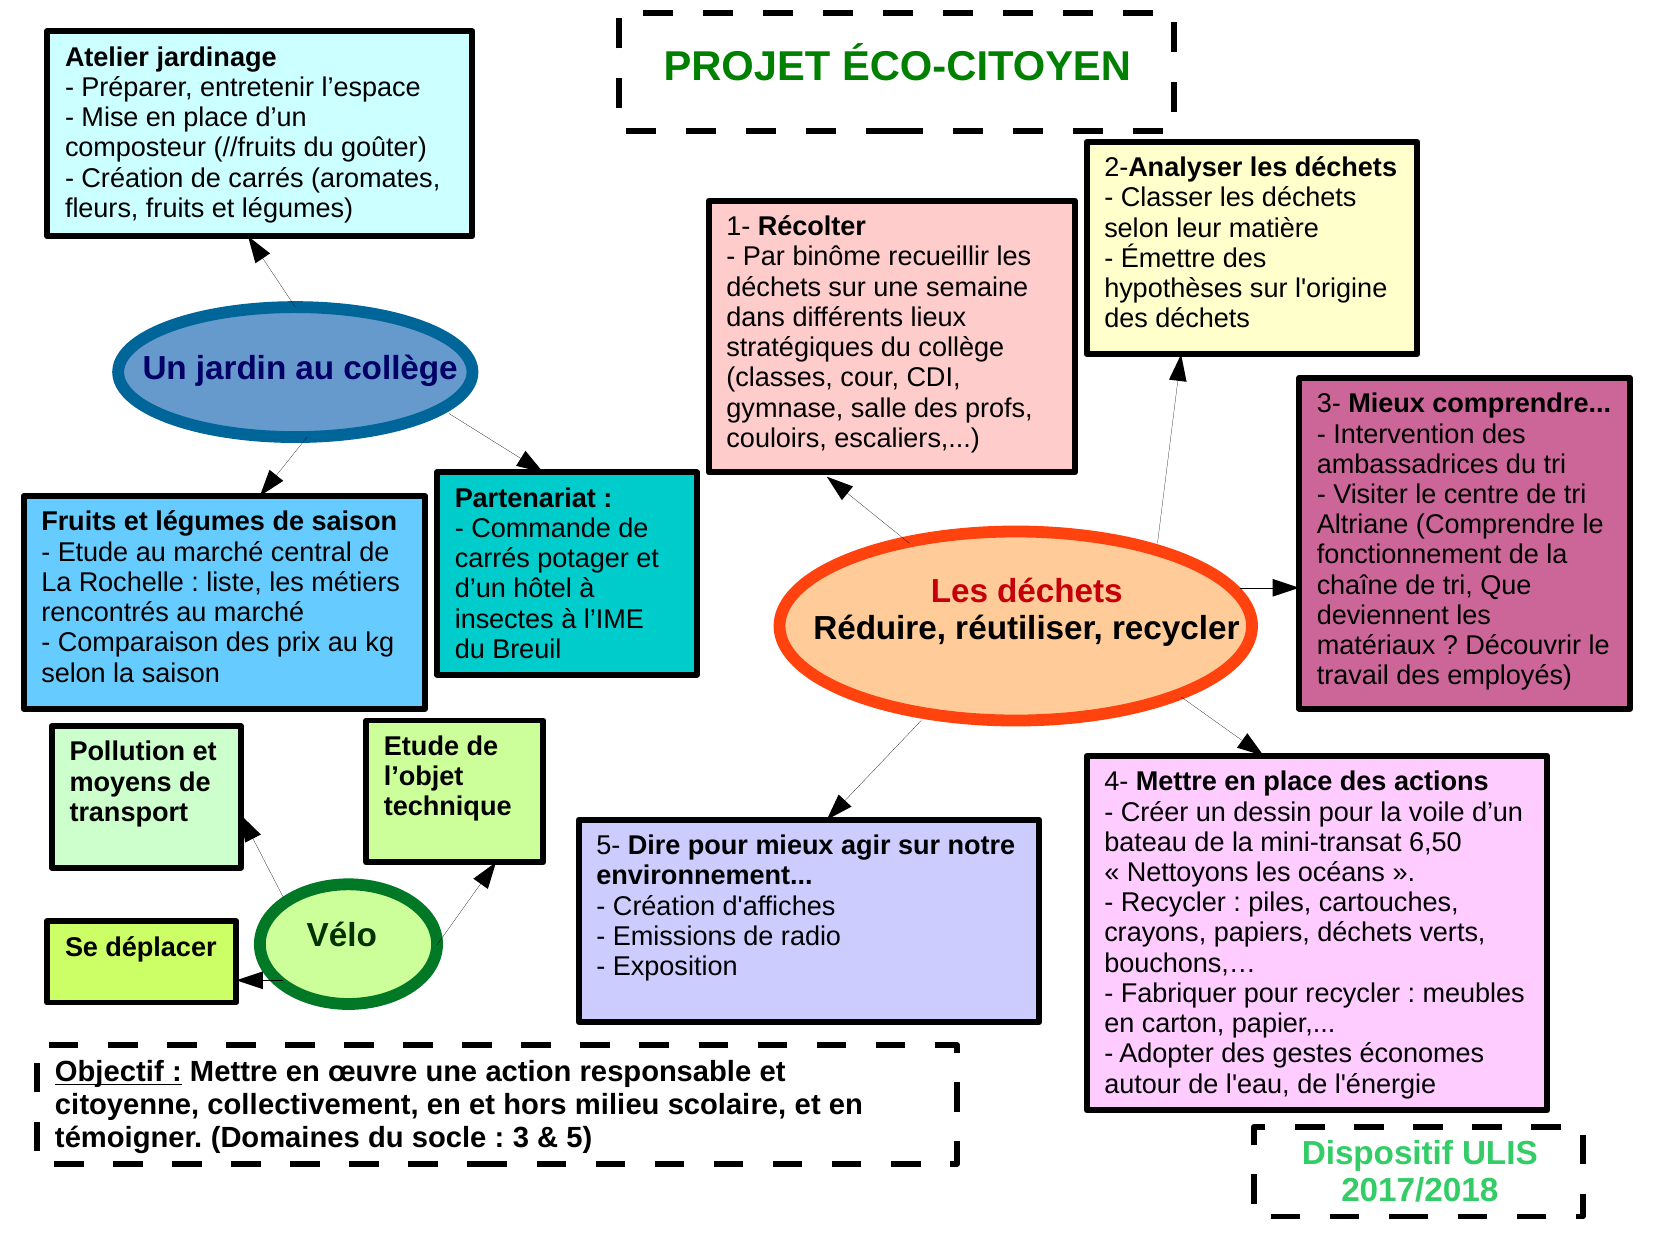

Atelier jardinage
- Préparer, entretenir l’espace
- Mise en place d’un composteur (//fruits du goûter)
- Création de carrés (aromates, fleurs, fruits et légumes)
PROJET ÉCO-CITOYEN
2-Analyser les déchets
- Classer les déchets selon leur matière
- Émettre des hypothèses sur l'origine des déchets
1- Récolter
- Par binôme recueillir les déchets sur une semaine dans différents lieux stratégiques du collège (classes, cour, CDI, gymnase, salle des profs, couloirs, escaliers,...)
Un jardin au collège
3- Mieux comprendre...
- Intervention des ambassadrices du tri
- Visiter le centre de tri Altriane (Comprendre le fonctionnement de la chaîne de tri, Que deviennent les matériaux ? Découvrir le travail des employés)
Partenariat :
- Commande de carrés potager et d’un hôtel à insectes à l’IME du Breuil
Fruits et légumes de saison
- Etude au marché central de La Rochelle : liste, les métiers rencontrés au marché
- Comparaison des prix au kg selon la saison
Les déchets
Réduire, réutiliser, recycler
Etude de l’objet technique
Pollution et moyens de transport
4- Mettre en place des actions
- Créer un dessin pour la voile d’un bateau de la mini-transat 6,50 « Nettoyons les océans ».
- Recycler : piles, cartouches, crayons, papiers, déchets verts, bouchons,…
- Fabriquer pour recycler : meubles en carton, papier,...
- Adopter des gestes économes autour de l'eau, de l'énergie
5- Dire pour mieux agir sur notre environnement...
- Création d'affiches
- Emissions de radio
- Exposition
Vélo
Se déplacer
Objectif : Mettre en œuvre une action responsable et citoyenne, collectivement, en et hors milieu scolaire, et en témoigner. (Domaines du socle : 3 & 5)
Dispositif ULIS
2017/2018